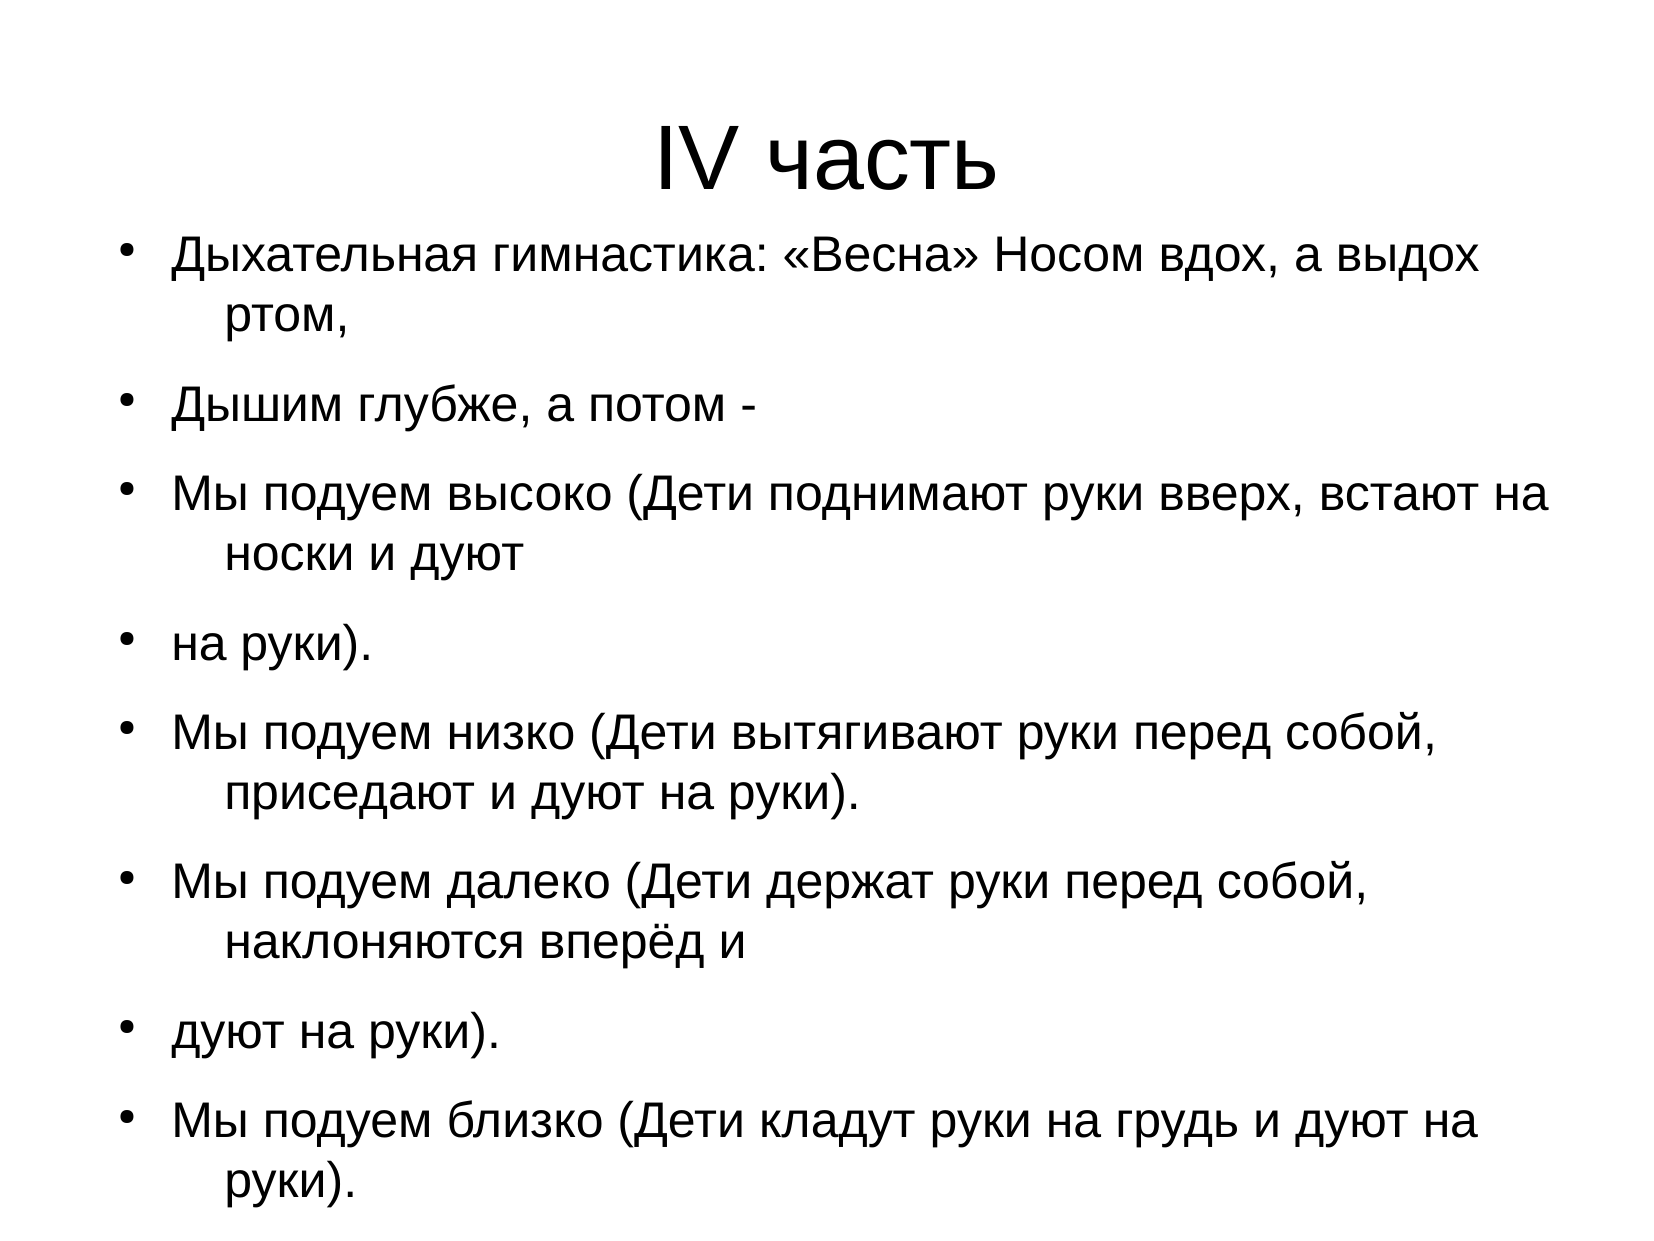

# IV часть
Дыхательная гимнастика: «Весна» Носом вдох, а выдох ртом,
Дышим глубже, а потом -
Мы подуем высоко (Дети поднимают руки вверх, встают на носки и дуют
на руки).
Мы подуем низко (Дети вытягивают руки перед собой, приседают и дуют на руки).
Мы подуем далеко (Дети держат руки перед собой, наклоняются вперёд и
дуют на руки).
Мы подуем близко (Дети кладут руки на грудь и дуют на руки).